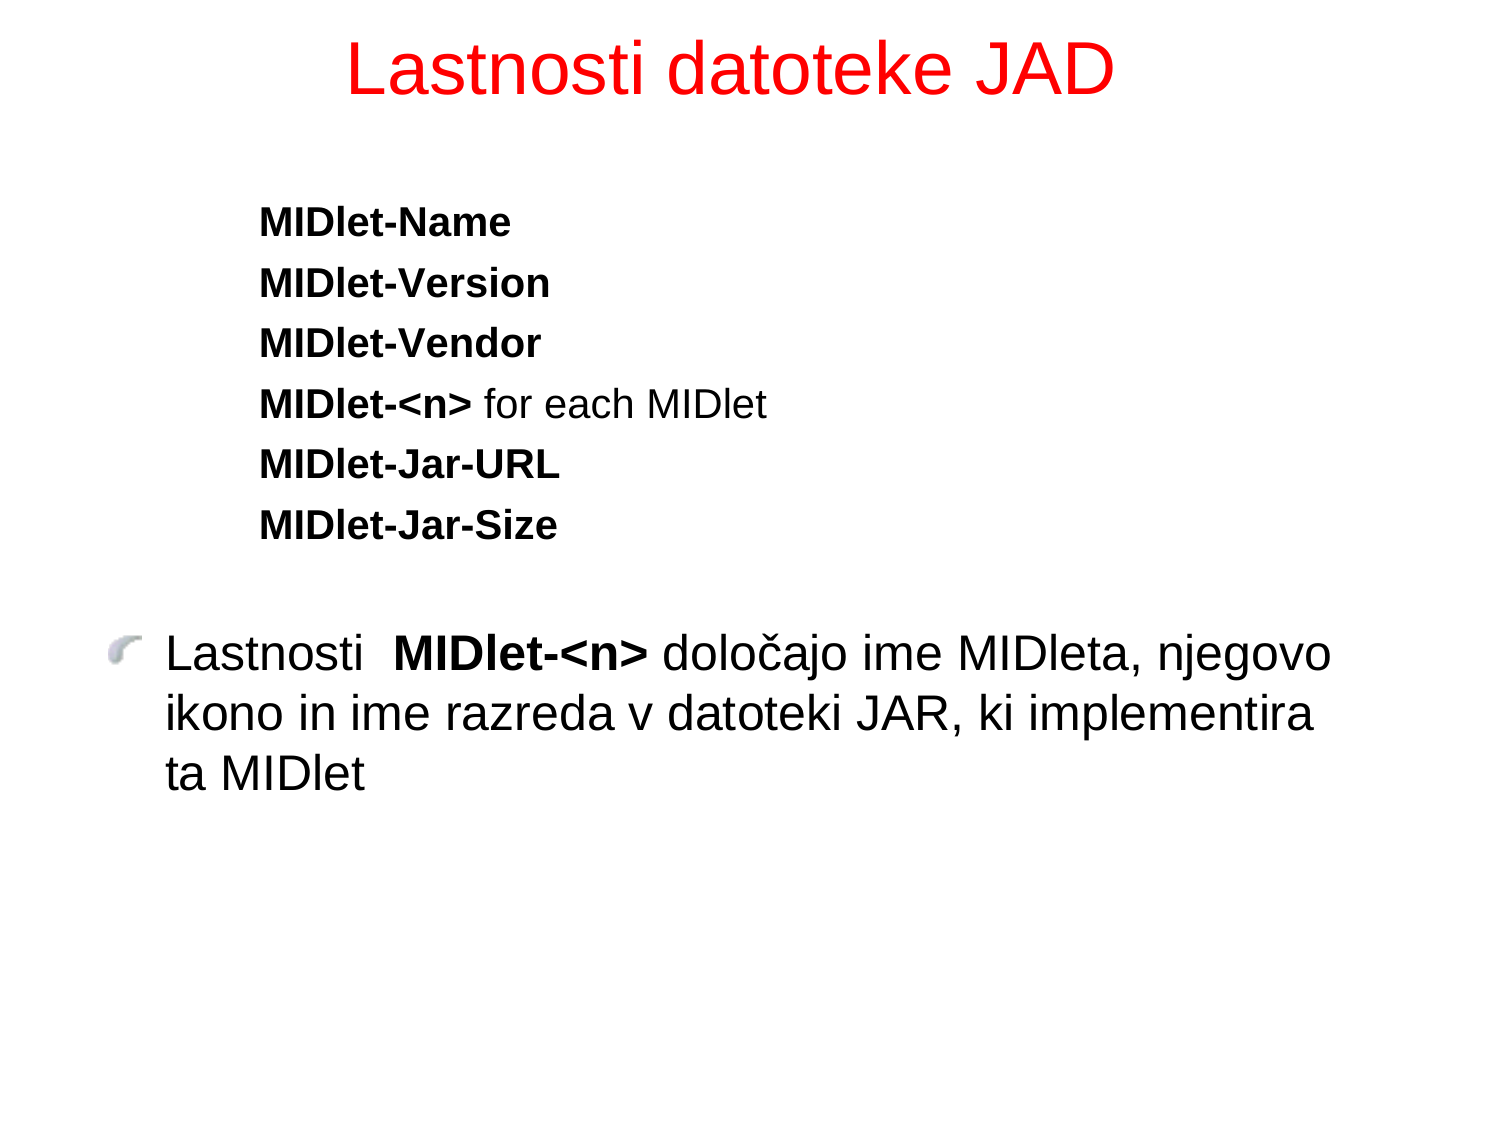

# Lastnosti datoteke JAD
MIDlet-Name
MIDlet-Version
MIDlet-Vendor
MIDlet-<n> for each MIDlet
MIDlet-Jar-URL
MIDlet-Jar-Size
Lastnosti MIDlet-<n> določajo ime MIDleta, njegovo ikono in ime razreda v datoteki JAR, ki implementira ta MIDlet